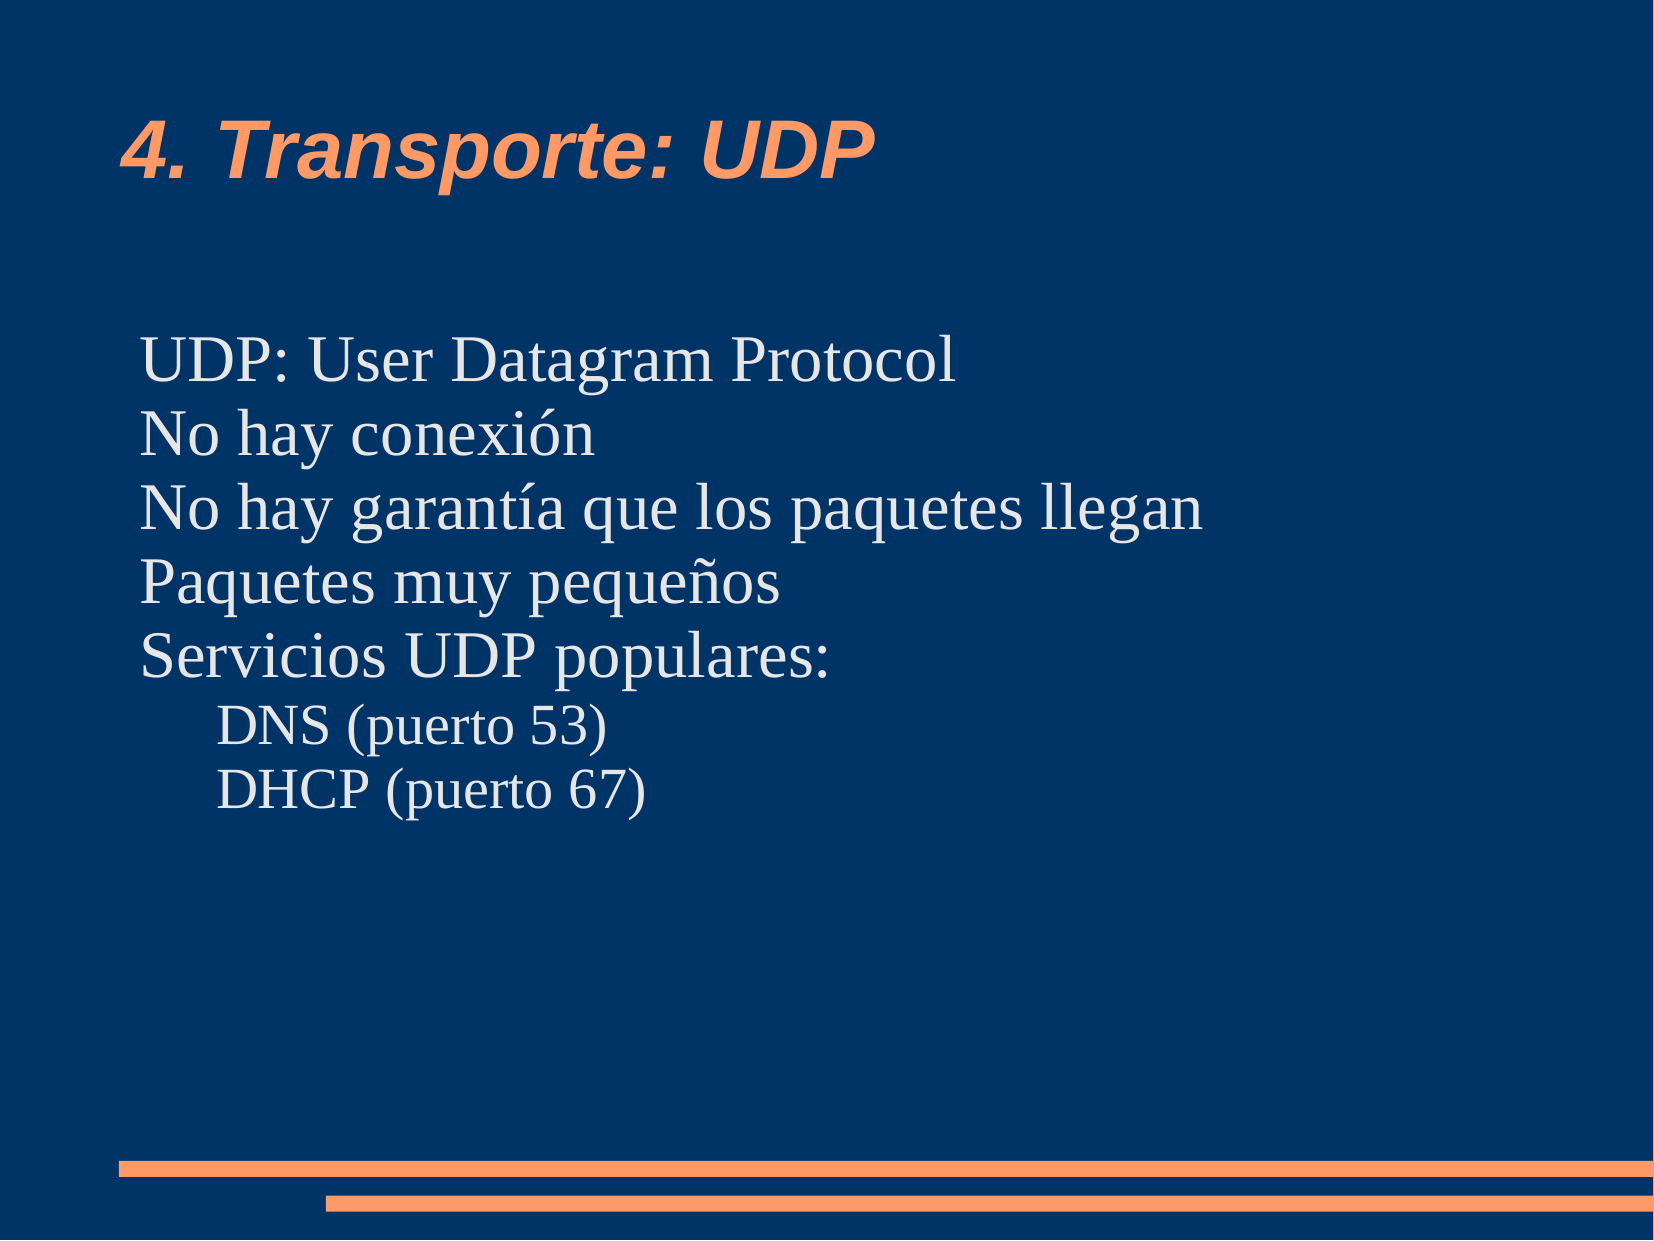

# 4. Transporte: UDP
UDP: User Datagram Protocol
No hay conexión
No hay garantía que los paquetes llegan
Paquetes muy pequeños
Servicios UDP populares:
DNS (puerto 53)
DHCP (puerto 67)